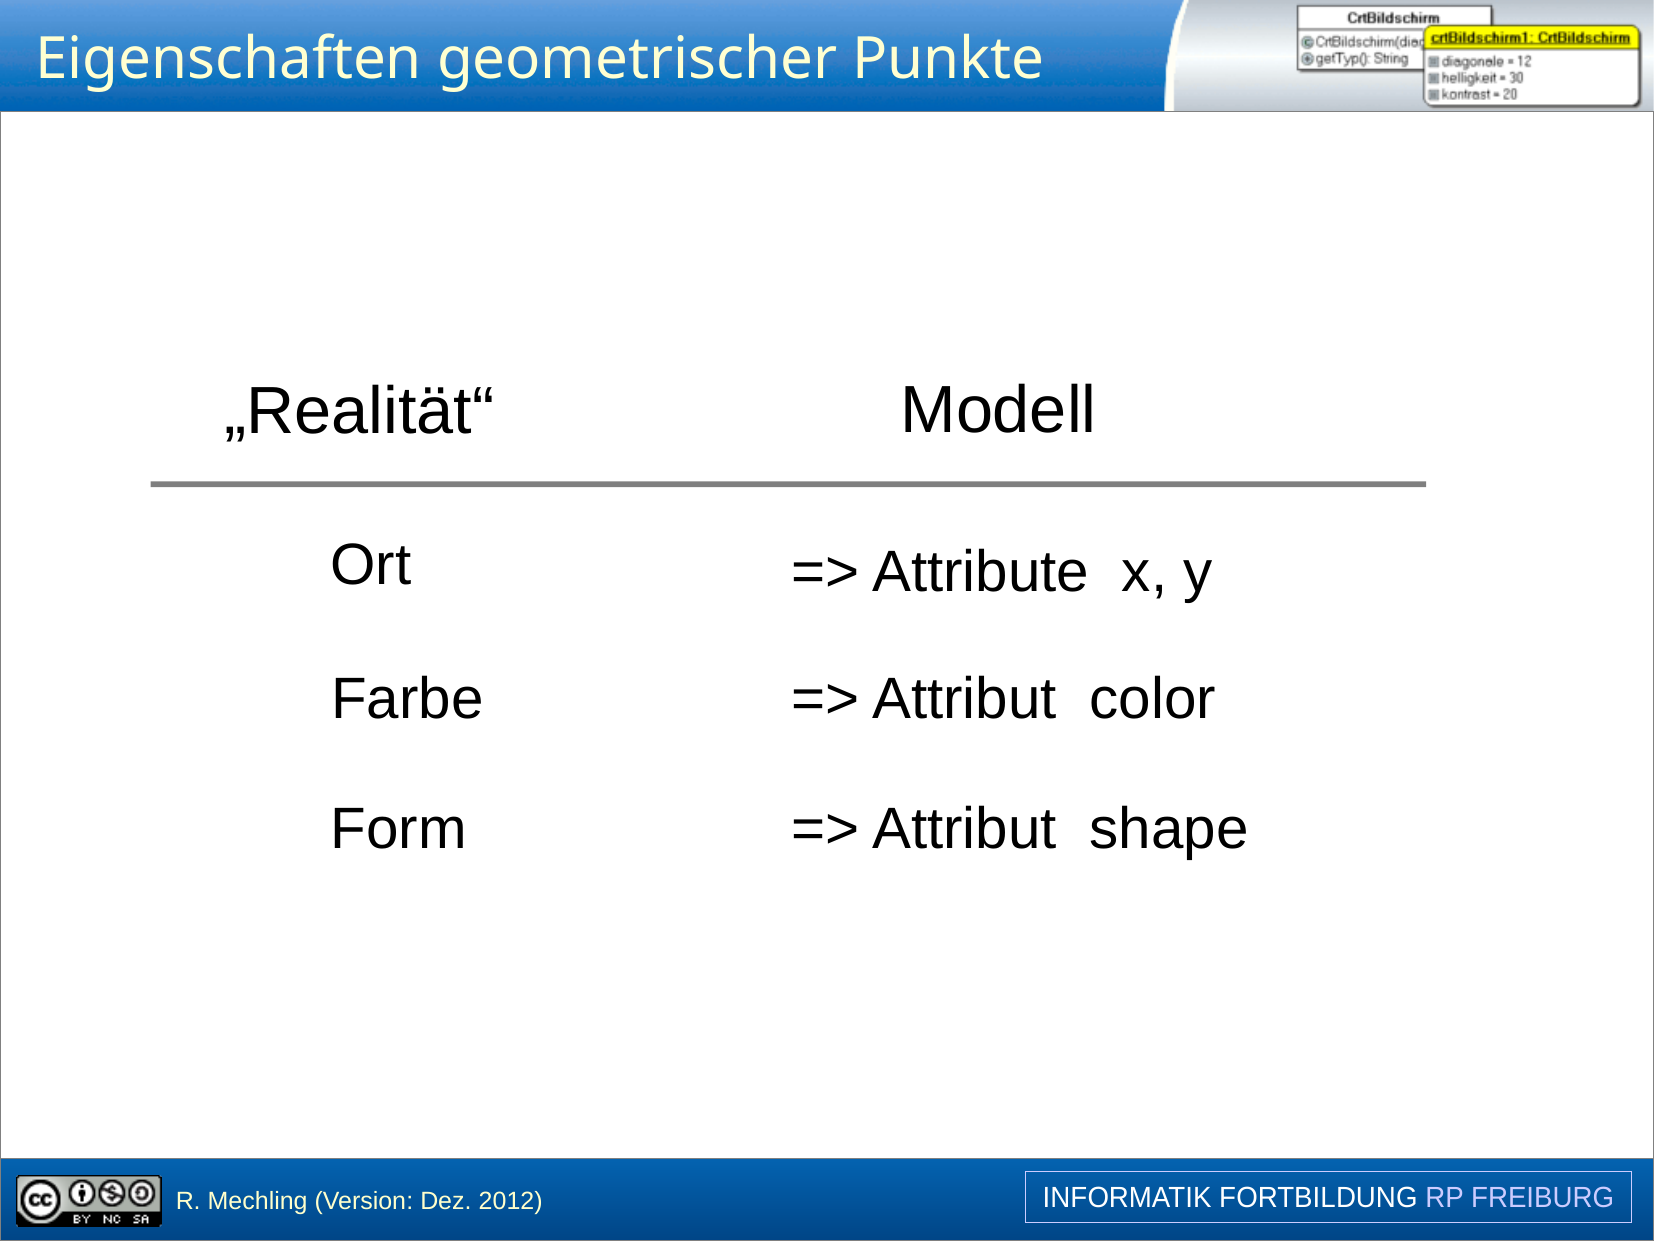

# Eigenschaften geometrischer Punkte
Modell
„Realität“
Ort
=> Attribute x, y
Farbe
=> Attribut color
Form
=> Attribut shape